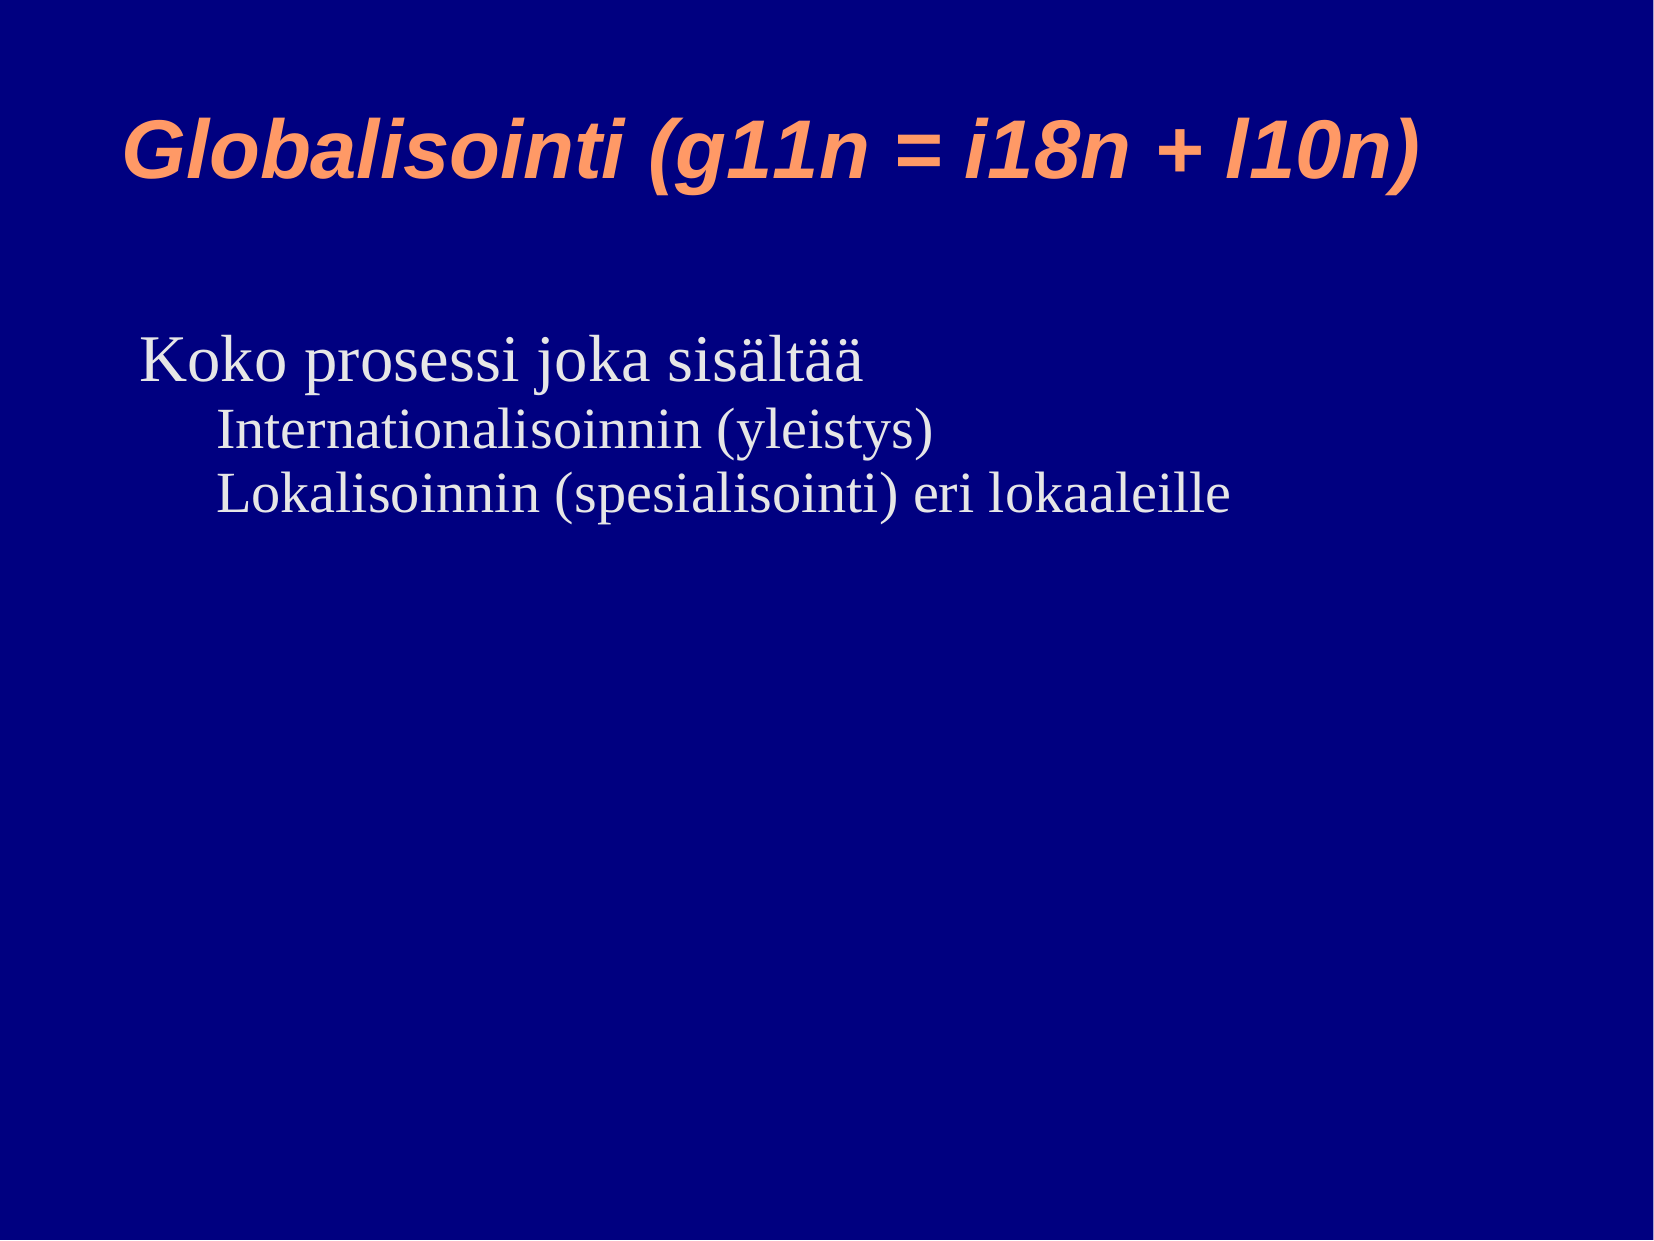

# Globalisointi (g11n = i18n + l10n)
Koko prosessi joka sisältää
Internationalisoinnin (yleistys)
Lokalisoinnin (spesialisointi) eri lokaaleille